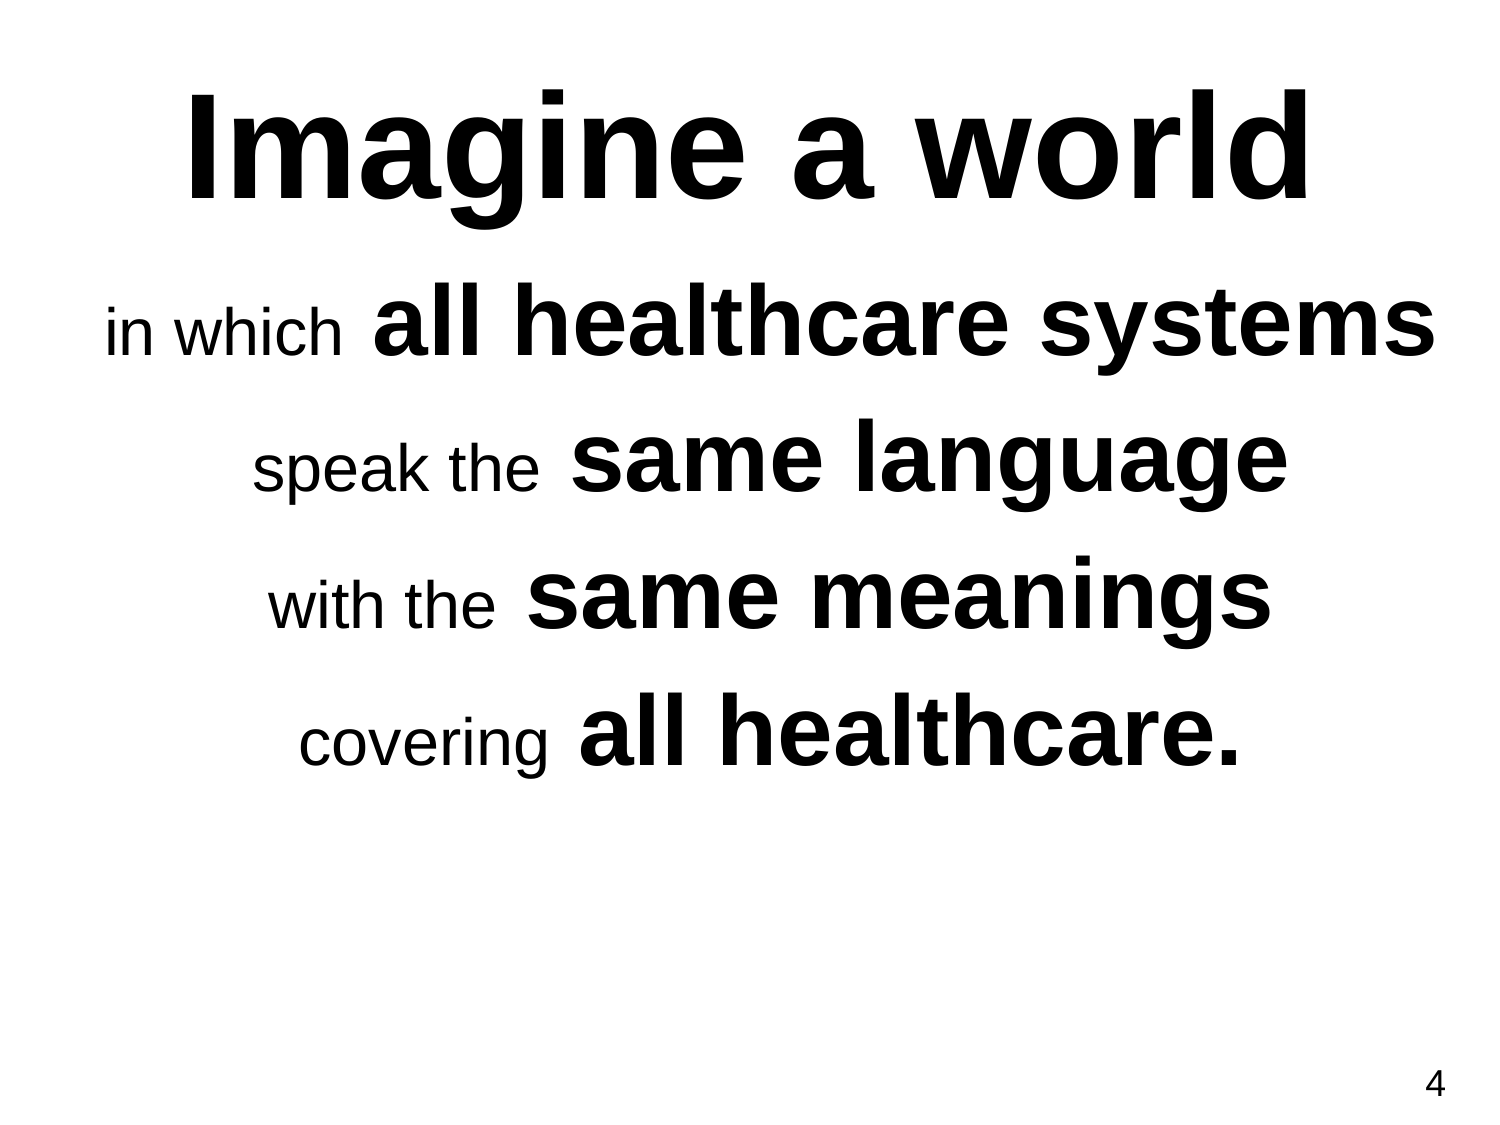

# Imagine a world
in which all healthcare systems
speak the same language
with the same meanings
covering all healthcare.
4